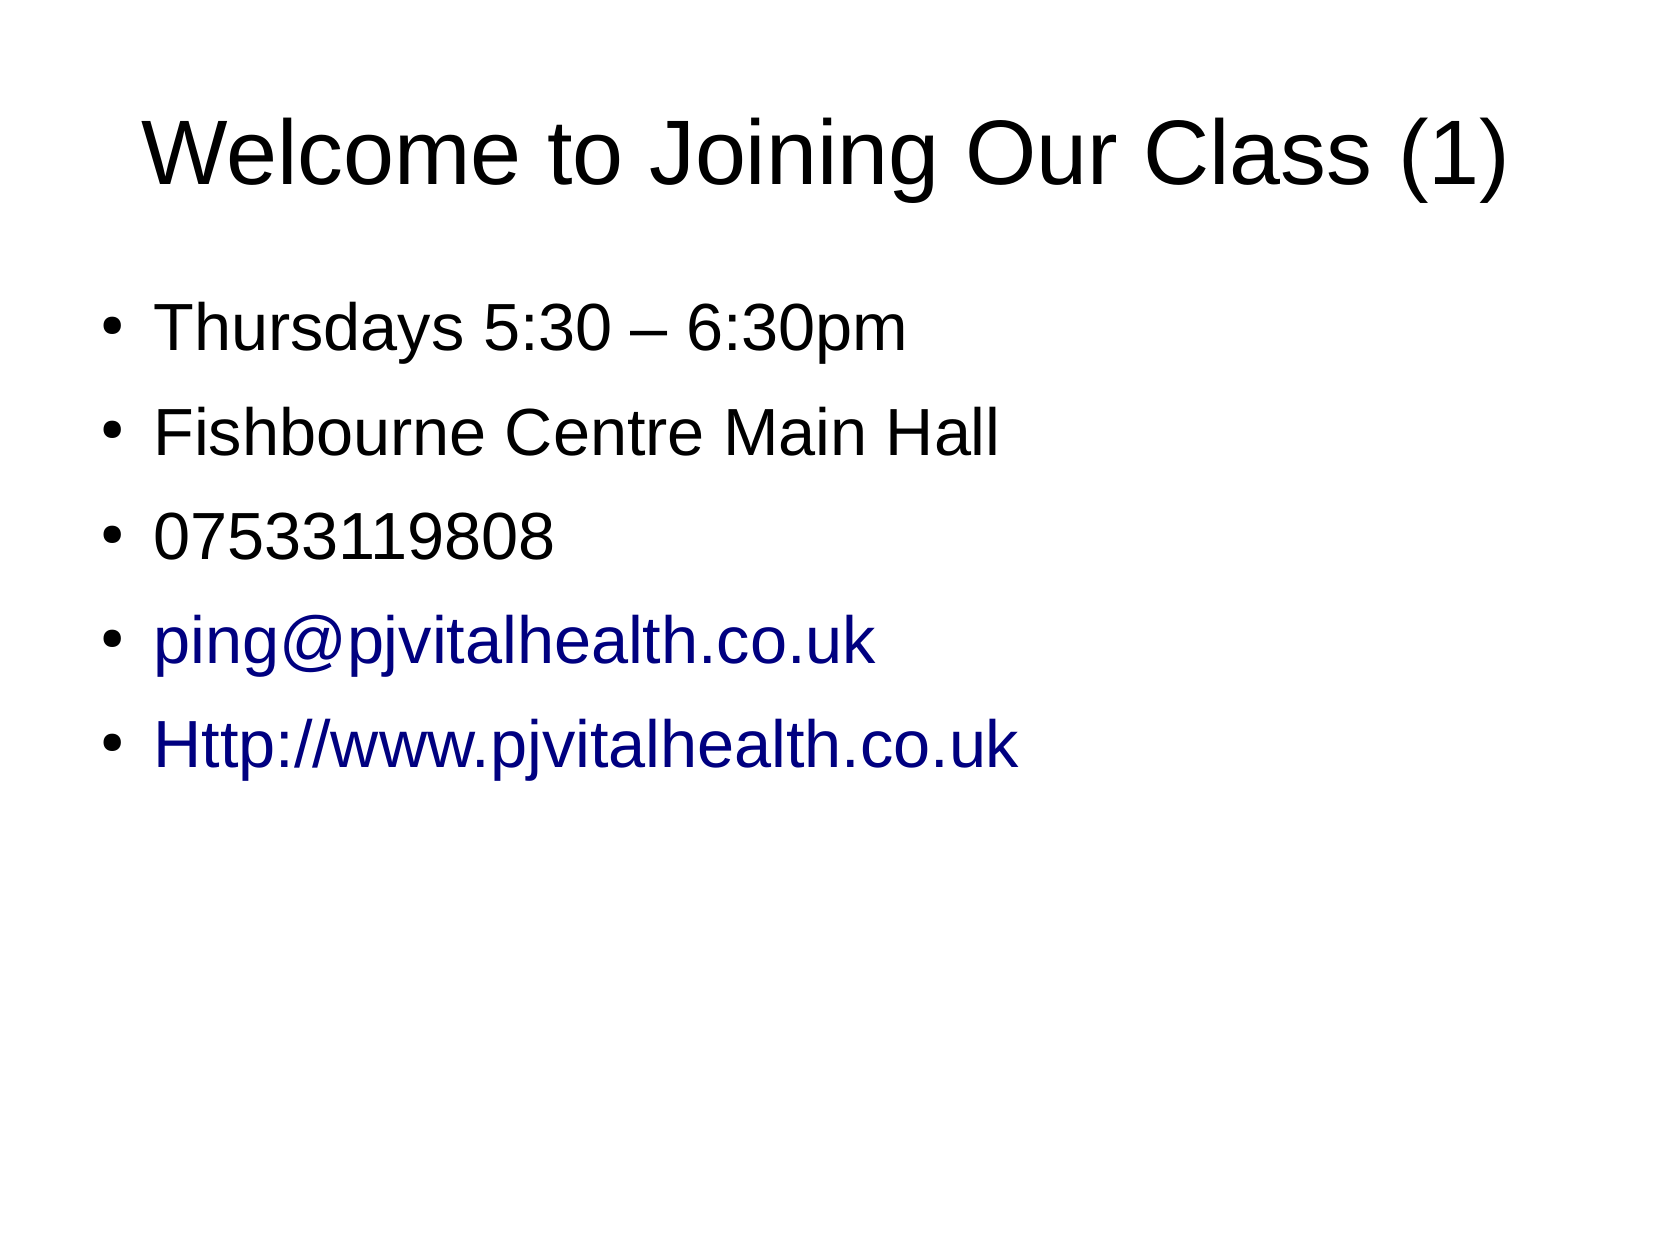

# Welcome to Joining Our Class (1)
Thursdays 5:30 – 6:30pm
Fishbourne Centre Main Hall
07533119808
ping@pjvitalhealth.co.uk
Http://www.pjvitalhealth.co.uk